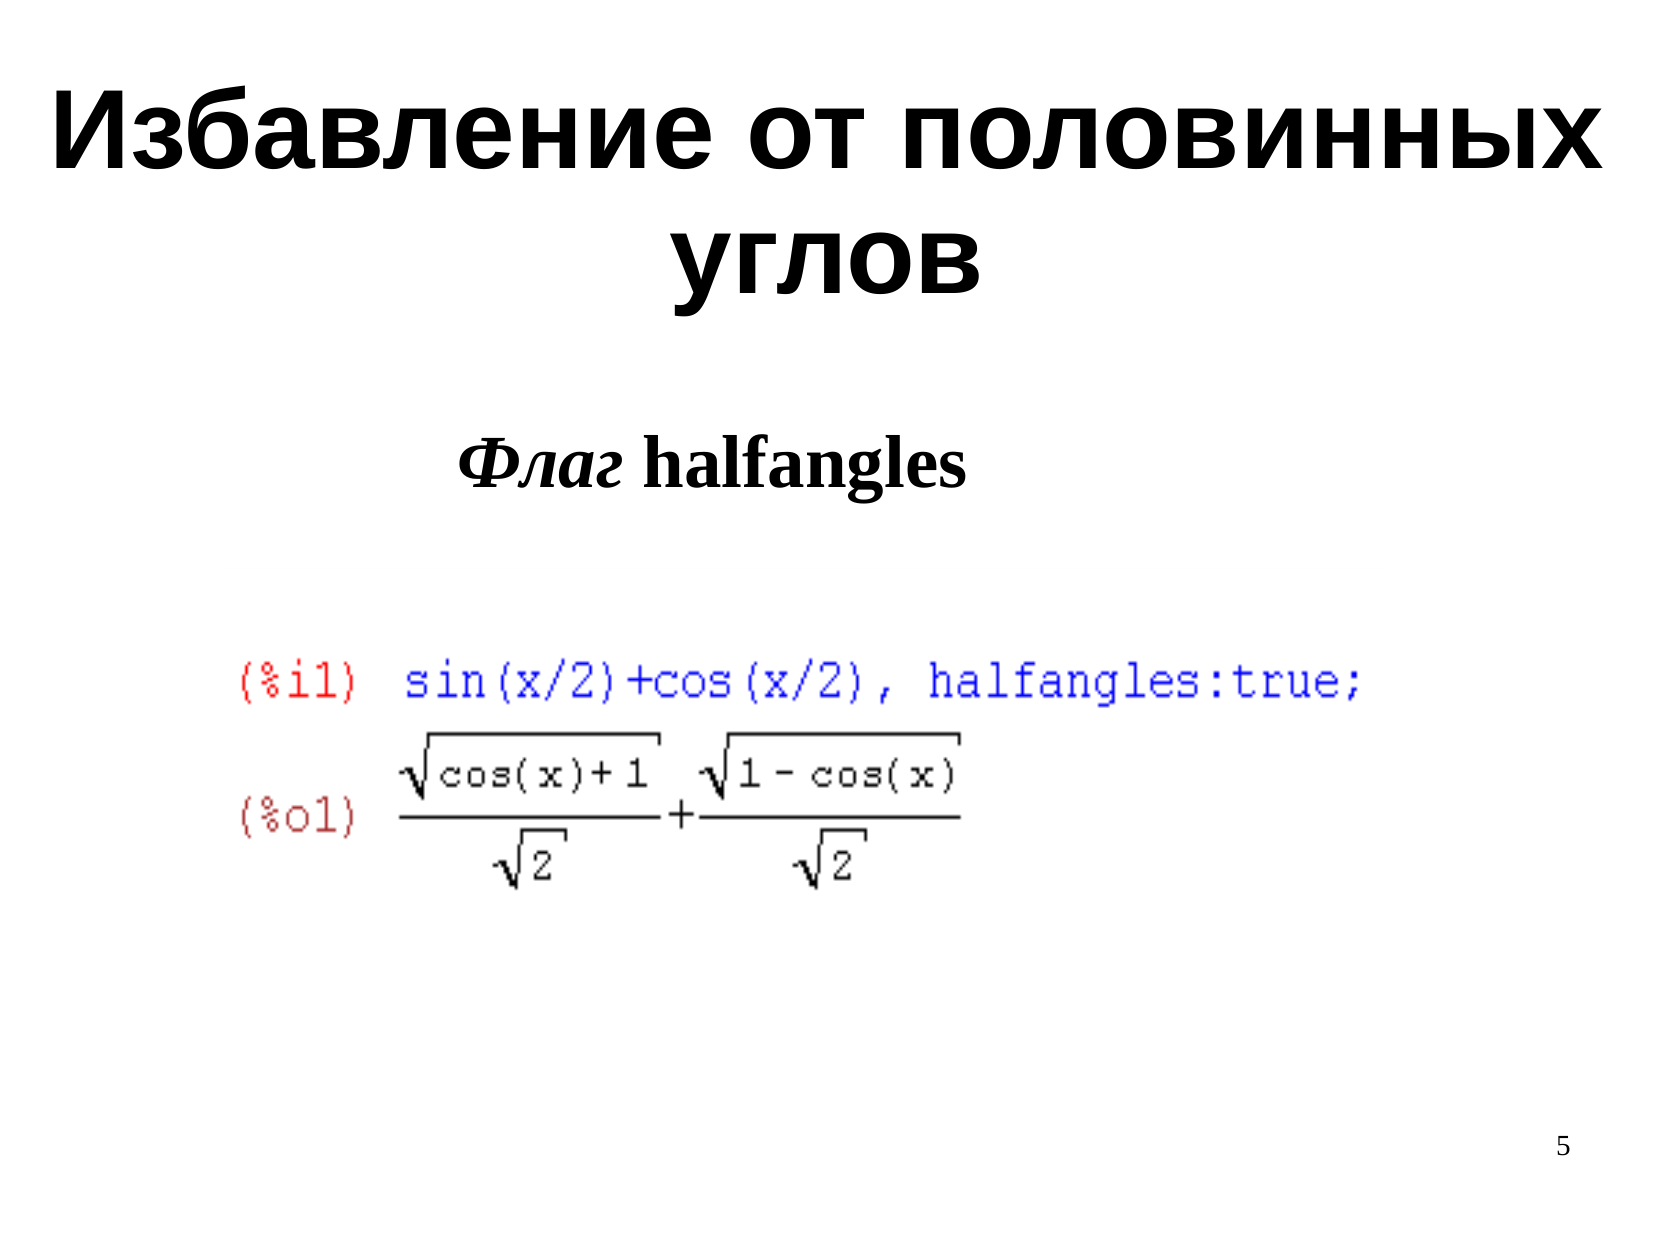

Избавление от половинных углов
Флаг halfangles
5